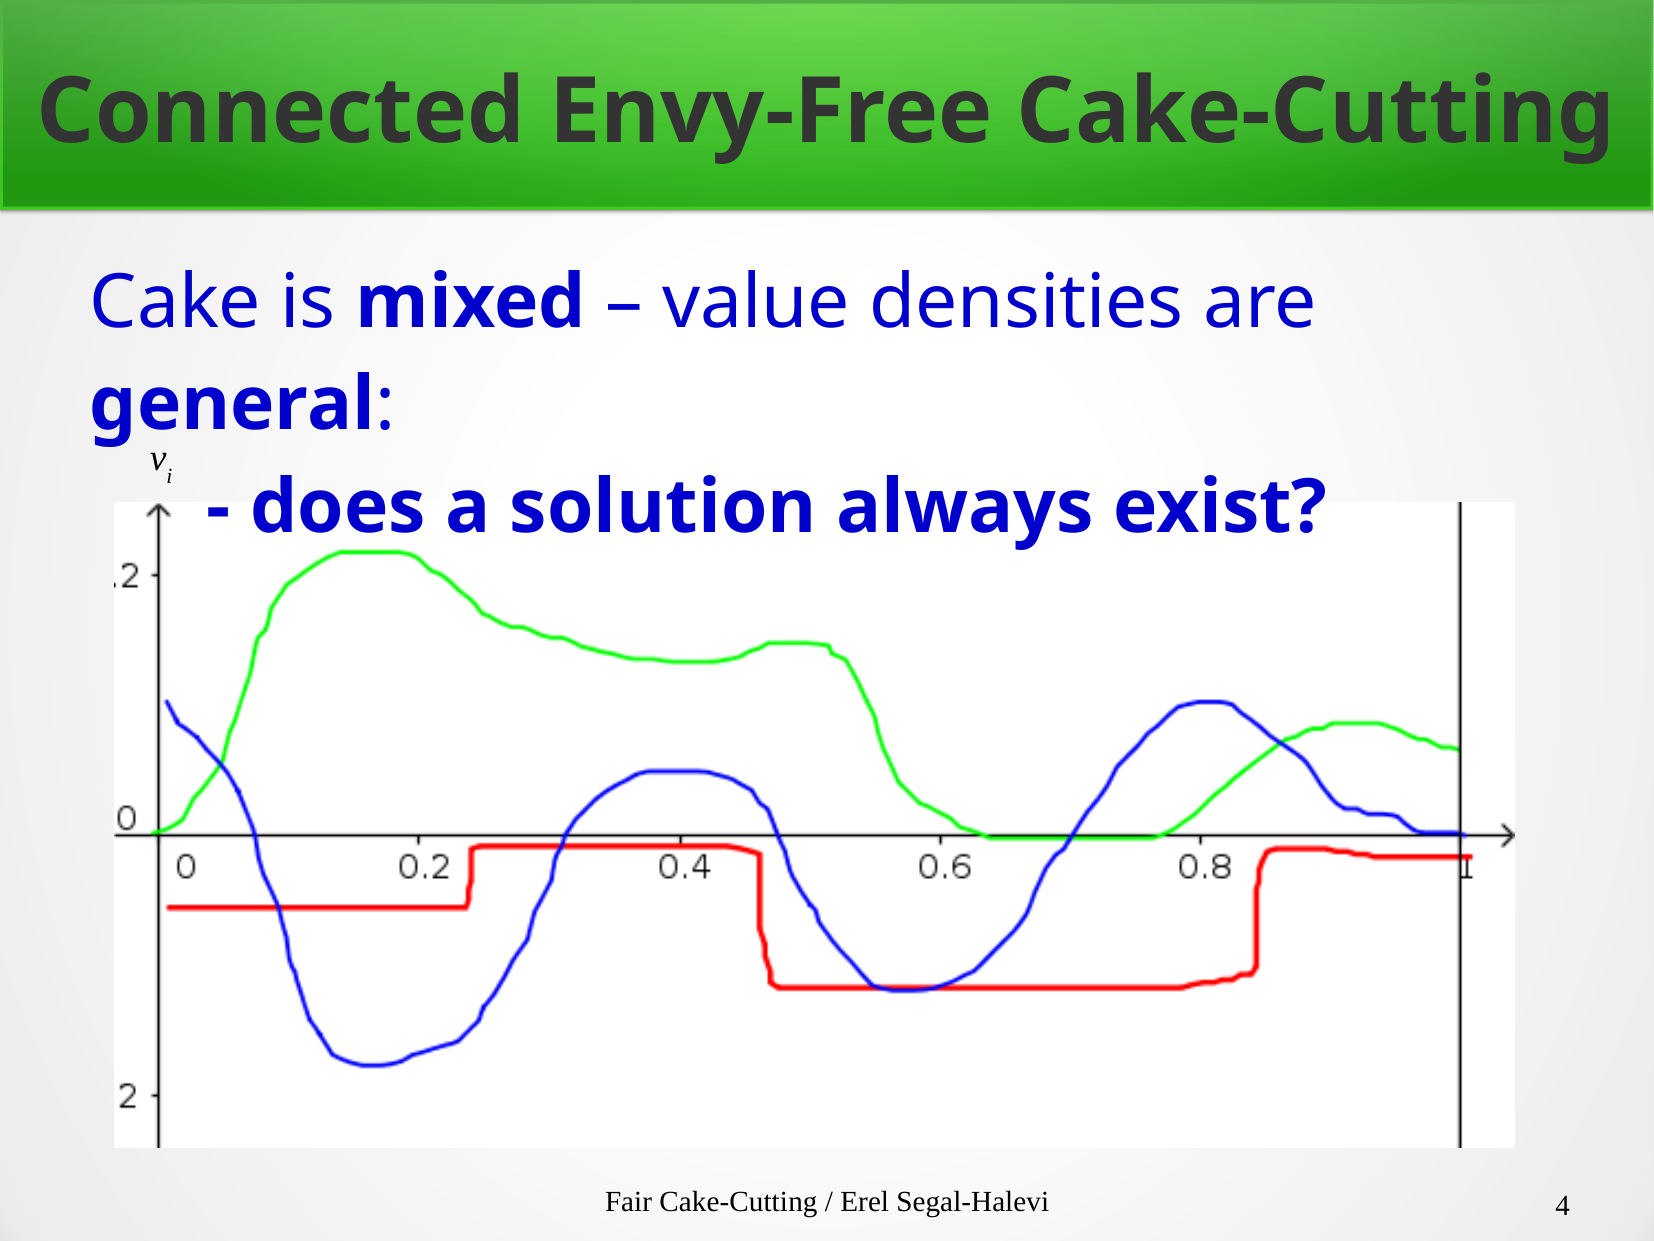

# Connected Envy-Free Cake-Cutting
Cake is mixed – value densities are general:
 - does a solution always exist?
vi
Fair Cake-Cutting / Erel Segal-Halevi
4